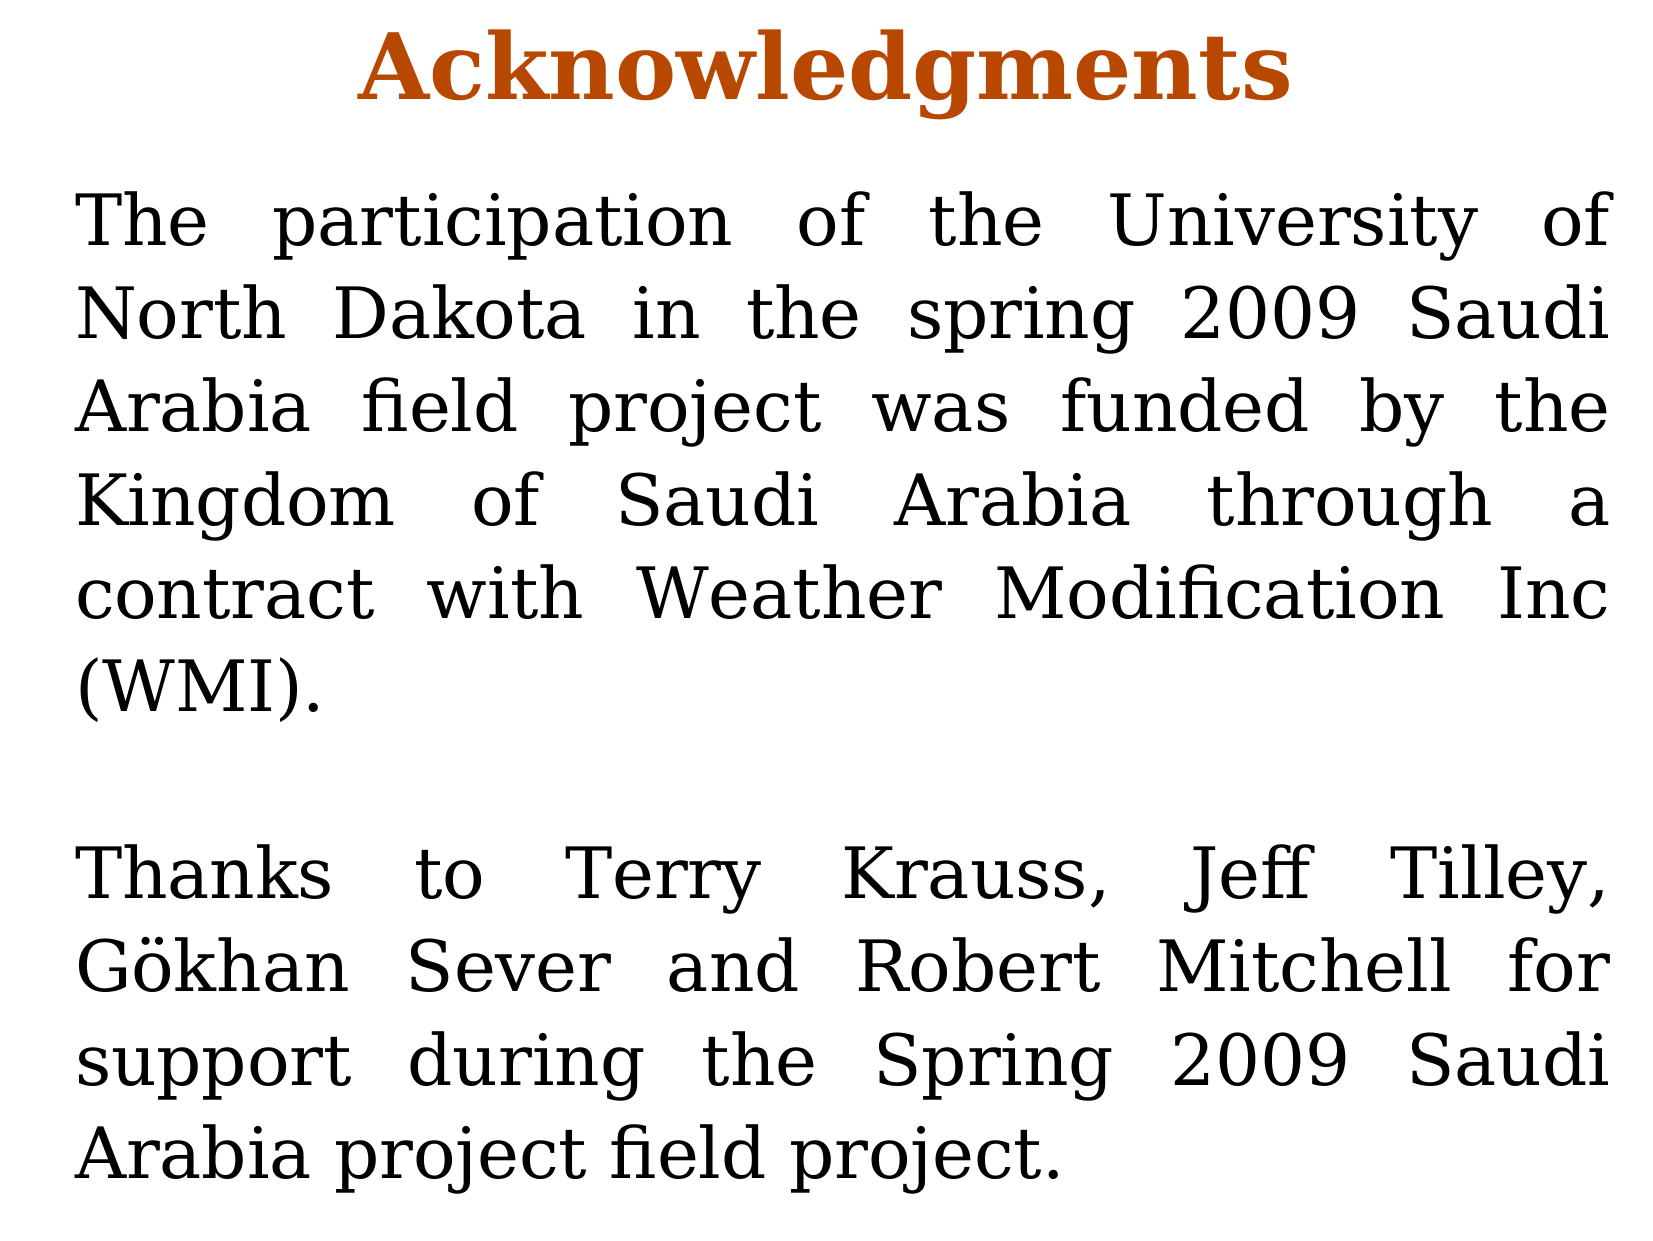

Acknowledgments
The participation of the University of North Dakota in the spring 2009 Saudi Arabia field project was funded by the Kingdom of Saudi Arabia through a contract with Weather Modification Inc (WMI).
Thanks to Terry Krauss, Jeff Tilley, Gökhan Sever and Robert Mitchell for support during the Spring 2009 Saudi Arabia project field project.